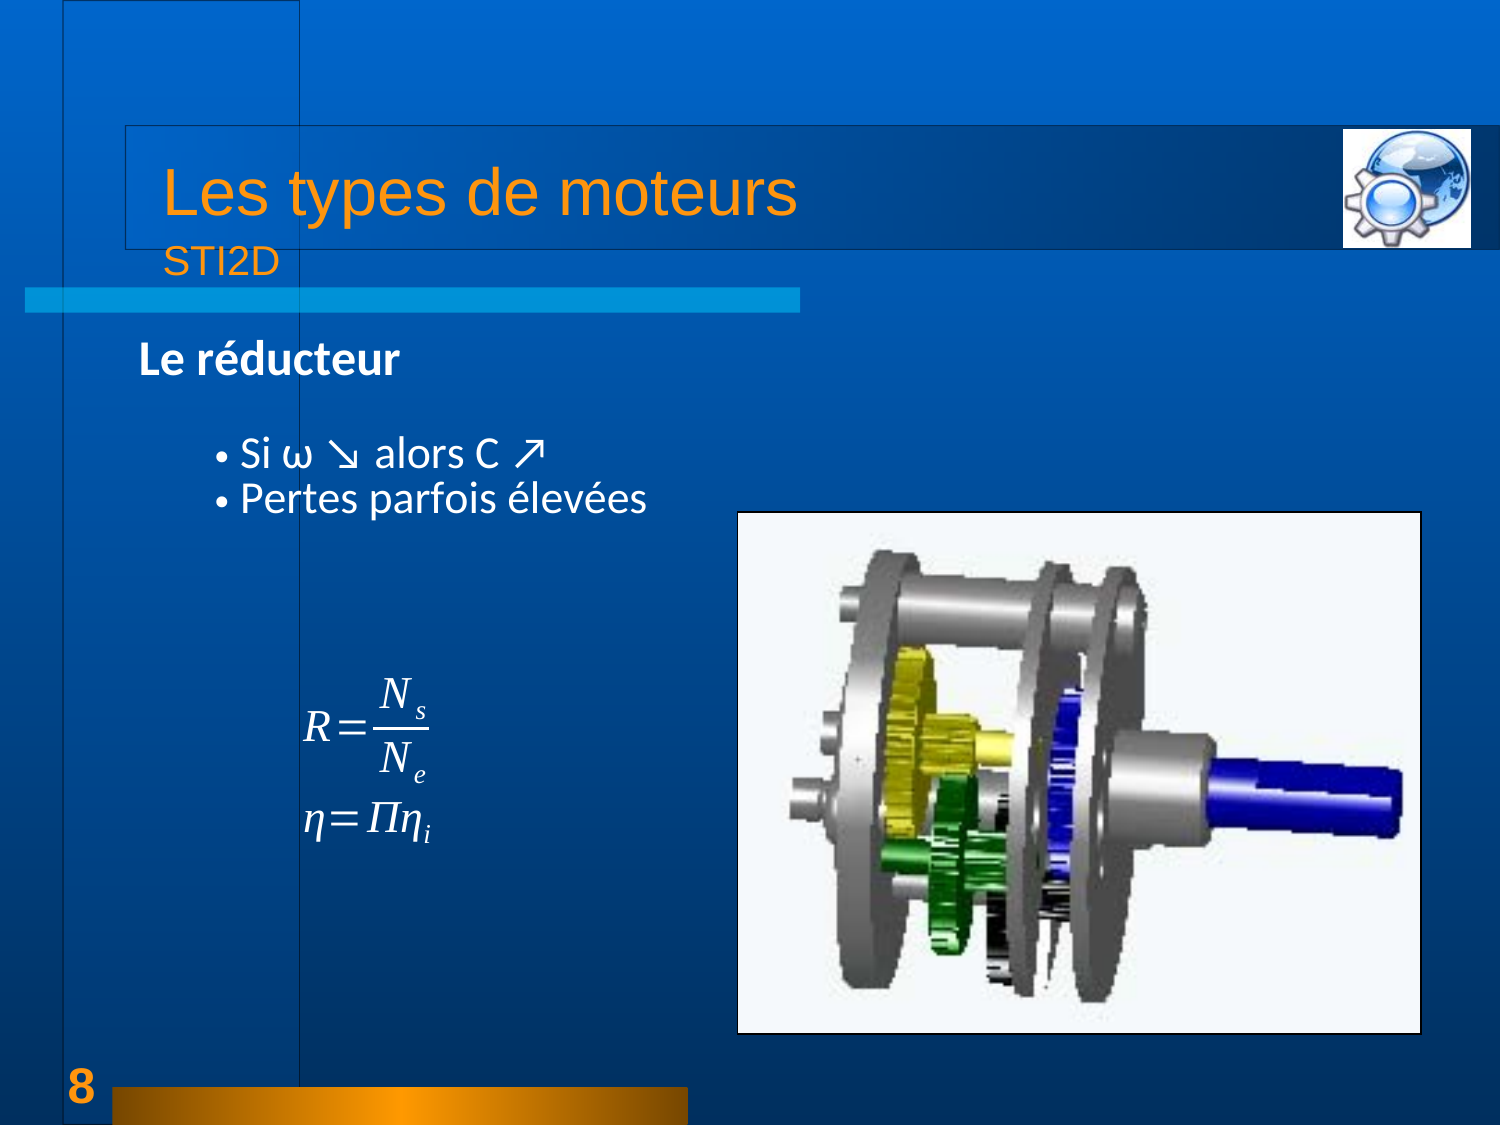

Le réducteur
 Si ω ↘ alors C ↗
 Pertes parfois élevées